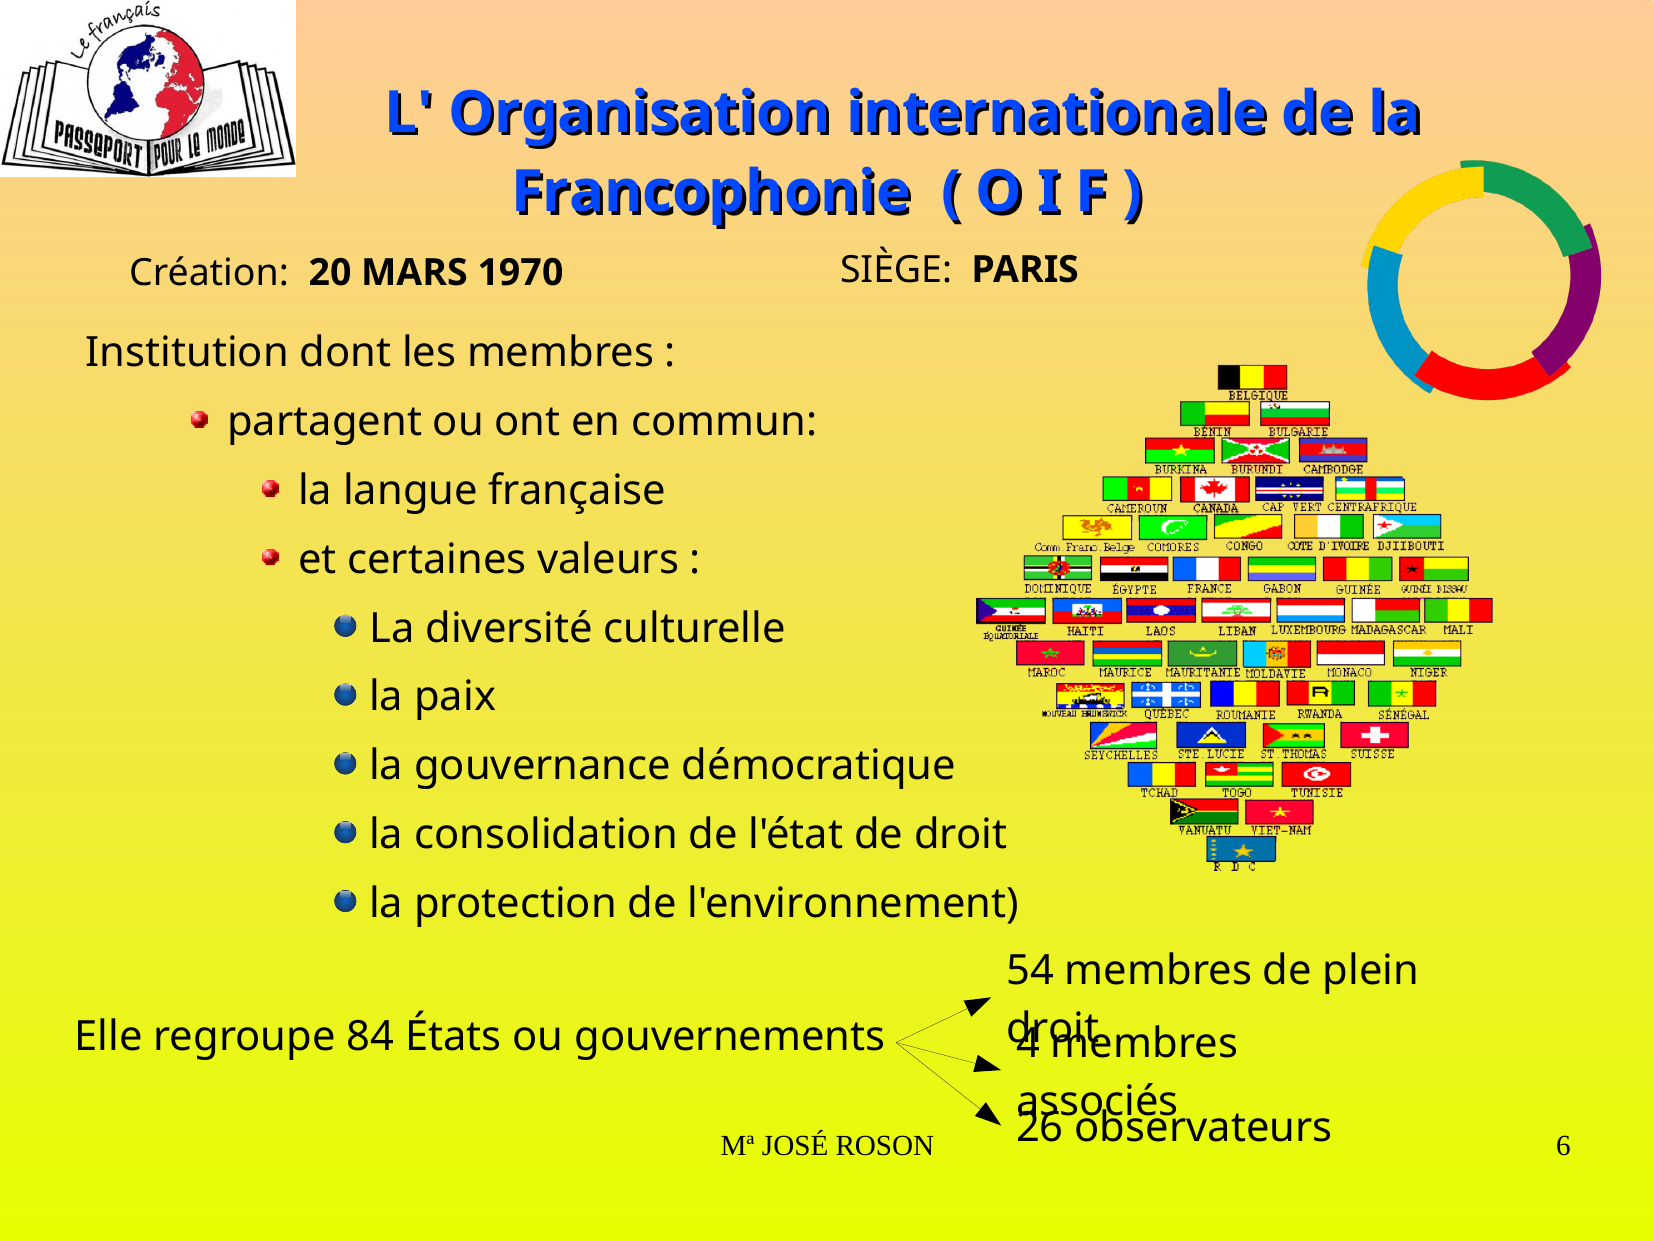

# L' Organisation internationale de la Francophonie ( O I F )
SIÈGE: PARIS
Création: 20 MARS 1970
Institution dont les membres :
partagent ou ont en commun:
la langue française
et certaines valeurs :
La diversité culturelle
la paix
la gouvernance démocratique
la consolidation de l'état de droit
la protection de l'environnement)
54 membres de plein droit
 Elle regroupe 84 États ou gouvernements
4 membres associés
26 observateurs
Mª JOSÉ ROSON
6